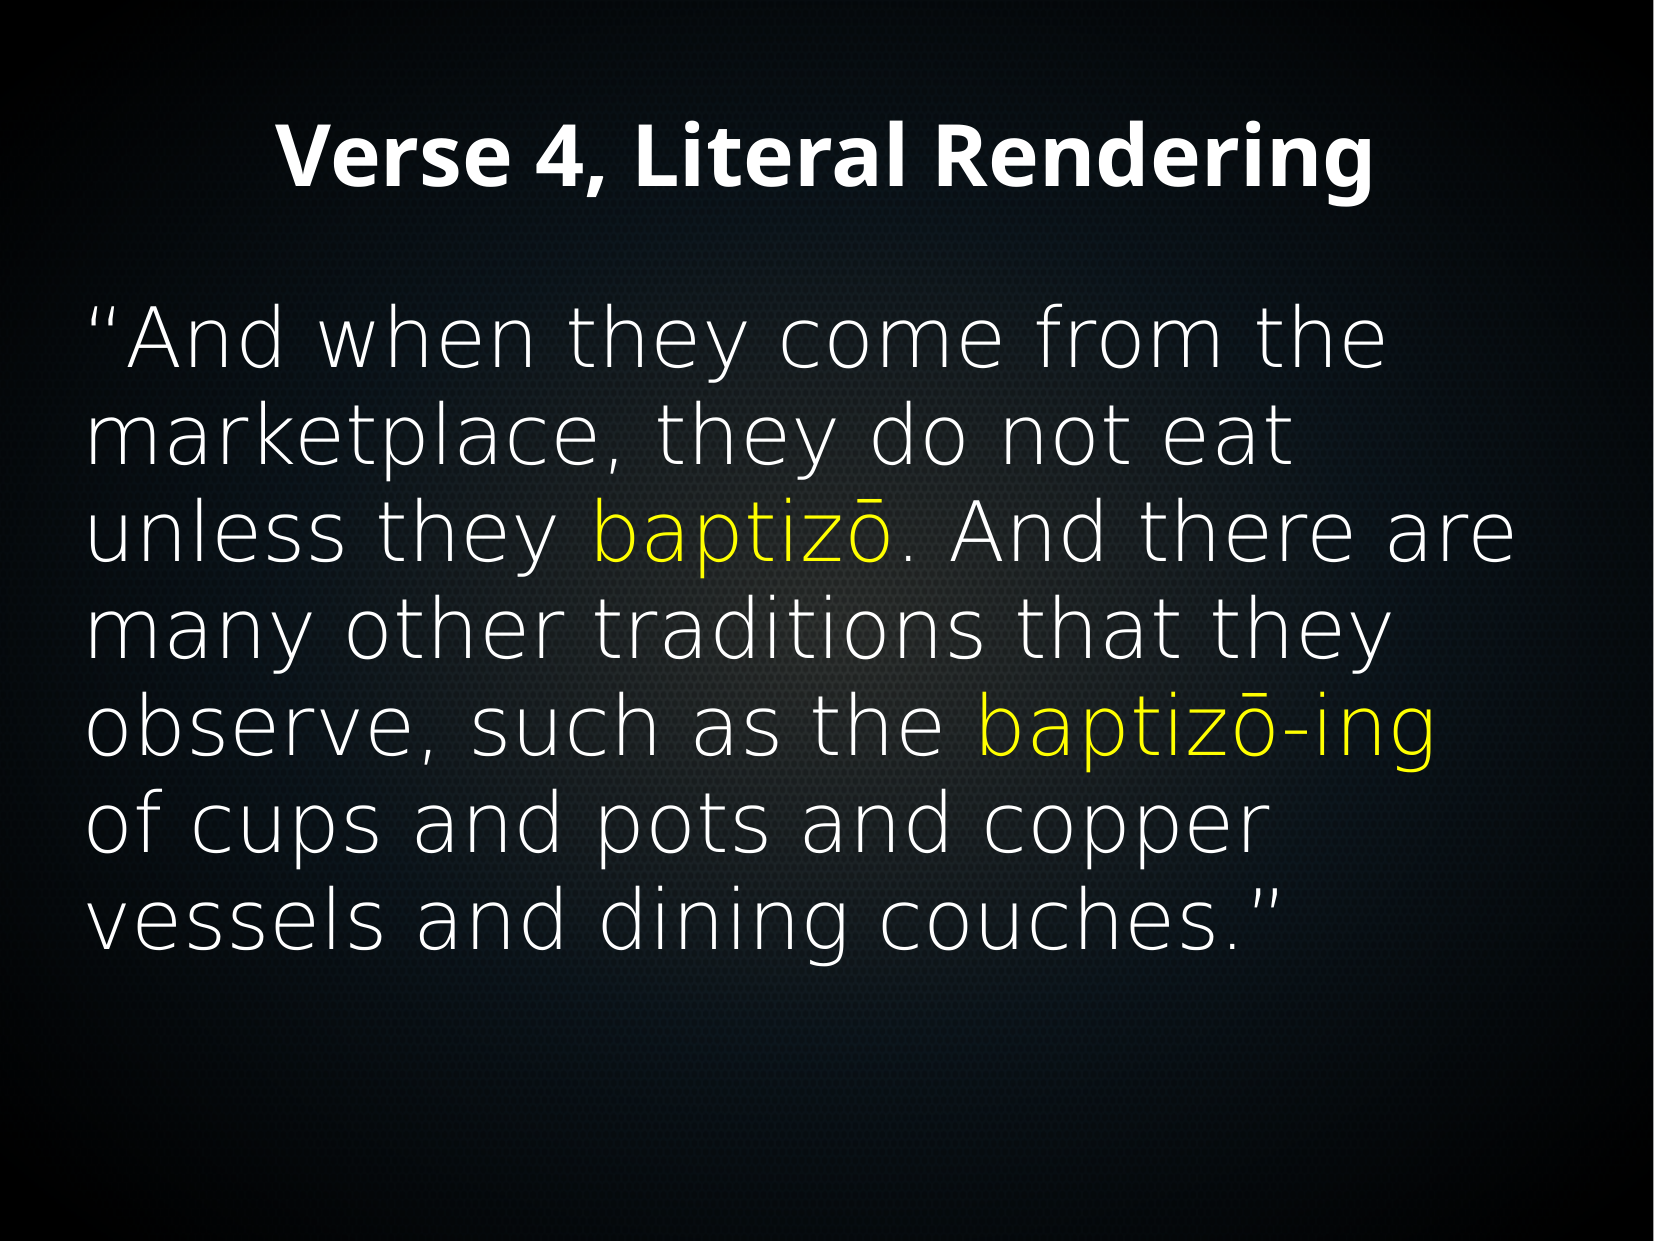

# Verse 4, Literal Rendering
“And when they come from the marketplace, they do not eat unless they baptizō. And there are many other traditions that they observe, such as the baptizō-ing of cups and pots and copper vessels and dining couches.”